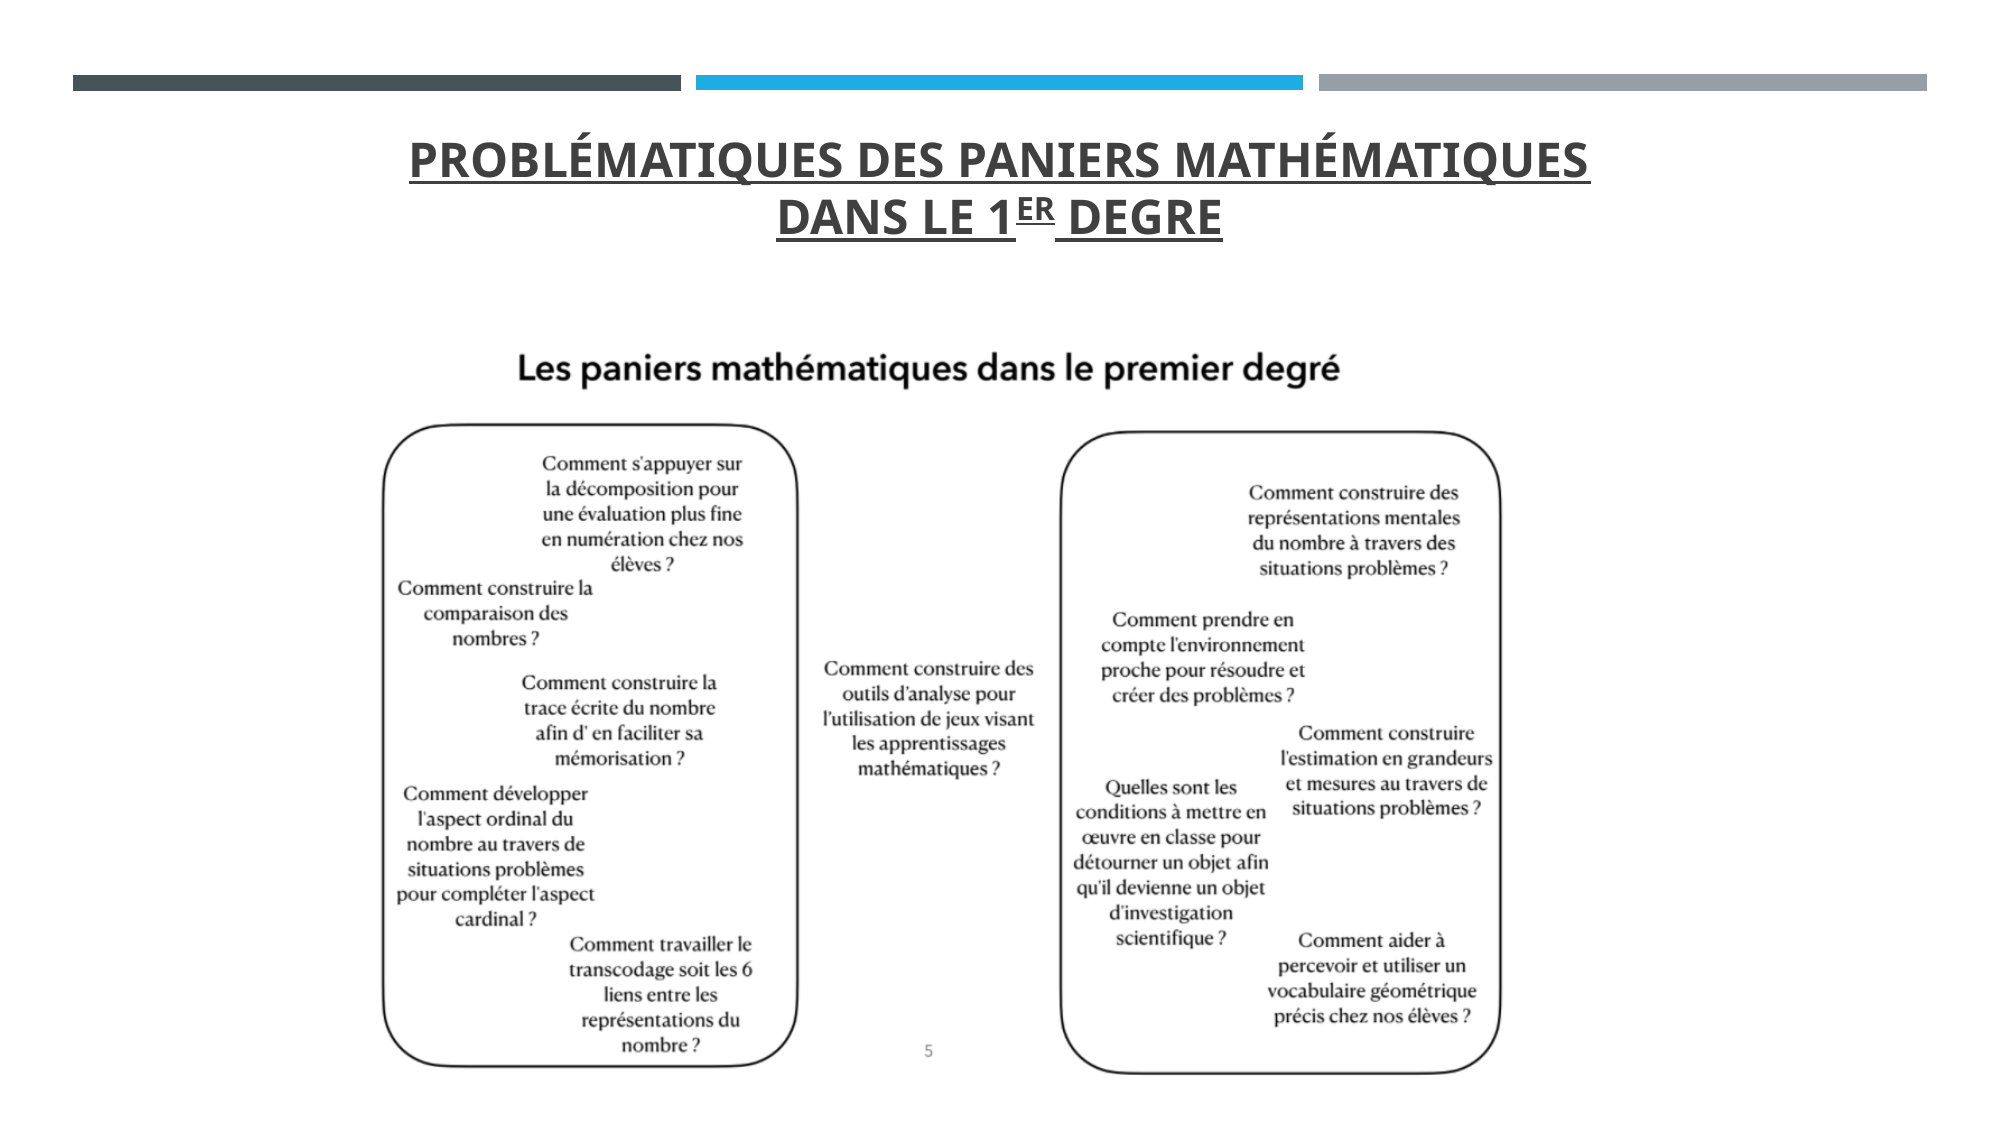

# Problématiques des paniers mathématiques dans le 1er degre